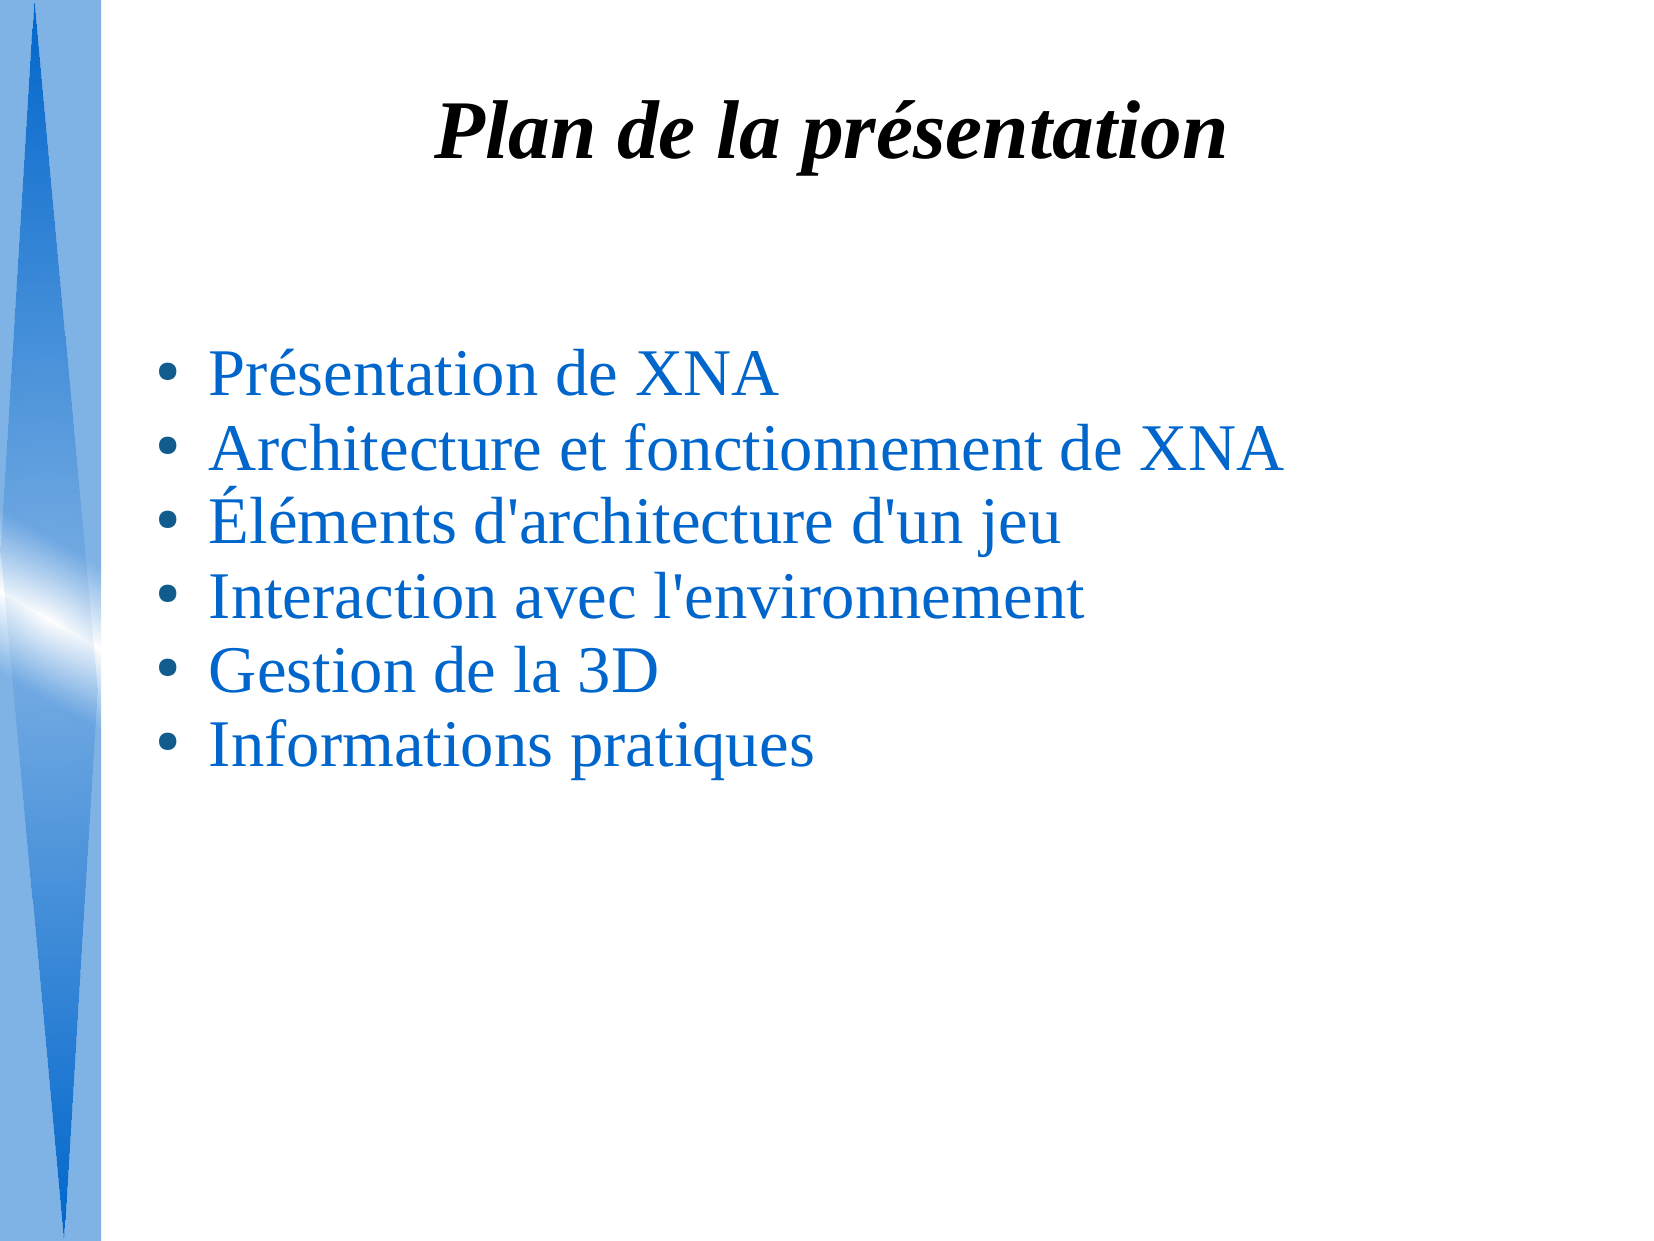

# Plan de la présentation
Présentation de XNA
Architecture et fonctionnement de XNA
Éléments d'architecture d'un jeu
Interaction avec l'environnement
Gestion de la 3D
Informations pratiques